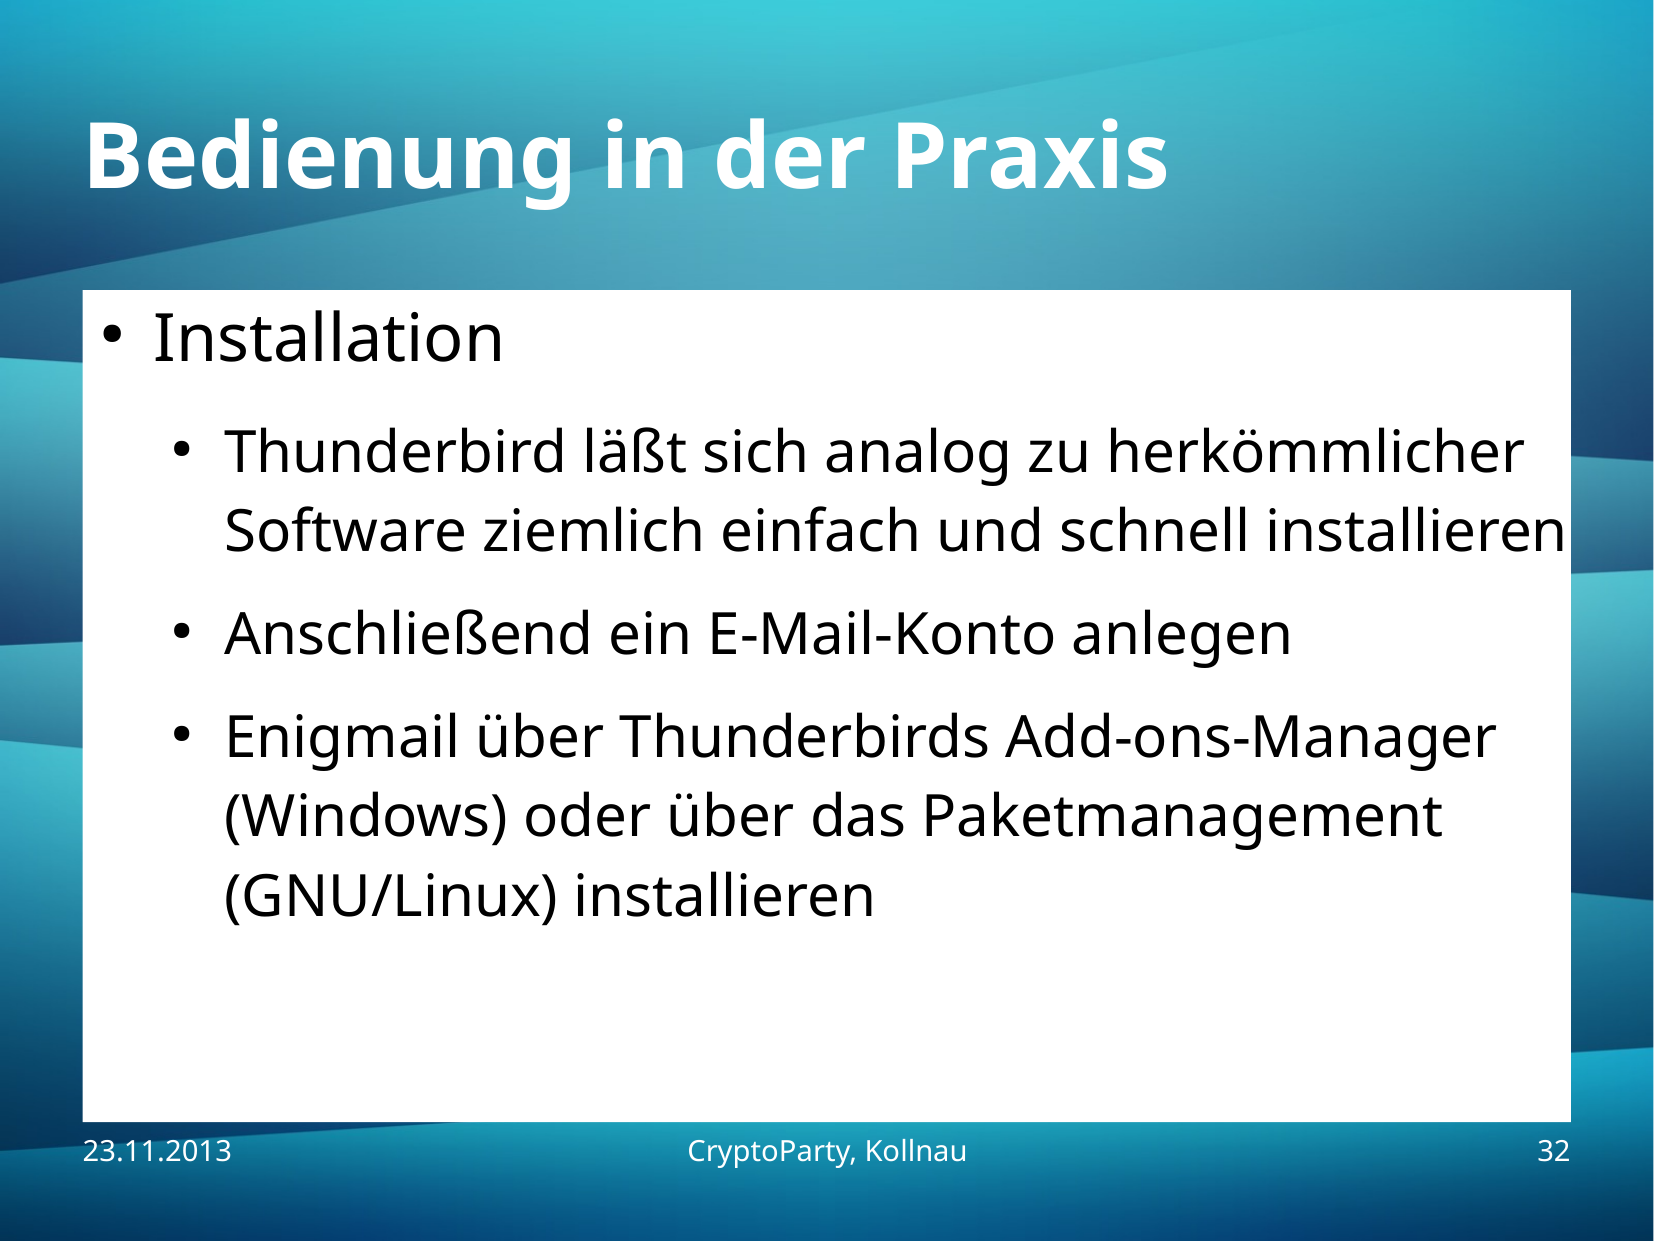

# Bedienung in der Praxis
Installation
Thunderbird läßt sich analog zu herkömmlicher Software ziemlich einfach und schnell installieren
Anschließend ein E-Mail-Konto anlegen
Enigmail über Thunderbirds Add-ons-Manager (Windows) oder über das Paketmanagement (GNU/Linux) installieren
23.11.2013
CryptoParty, Kollnau
32